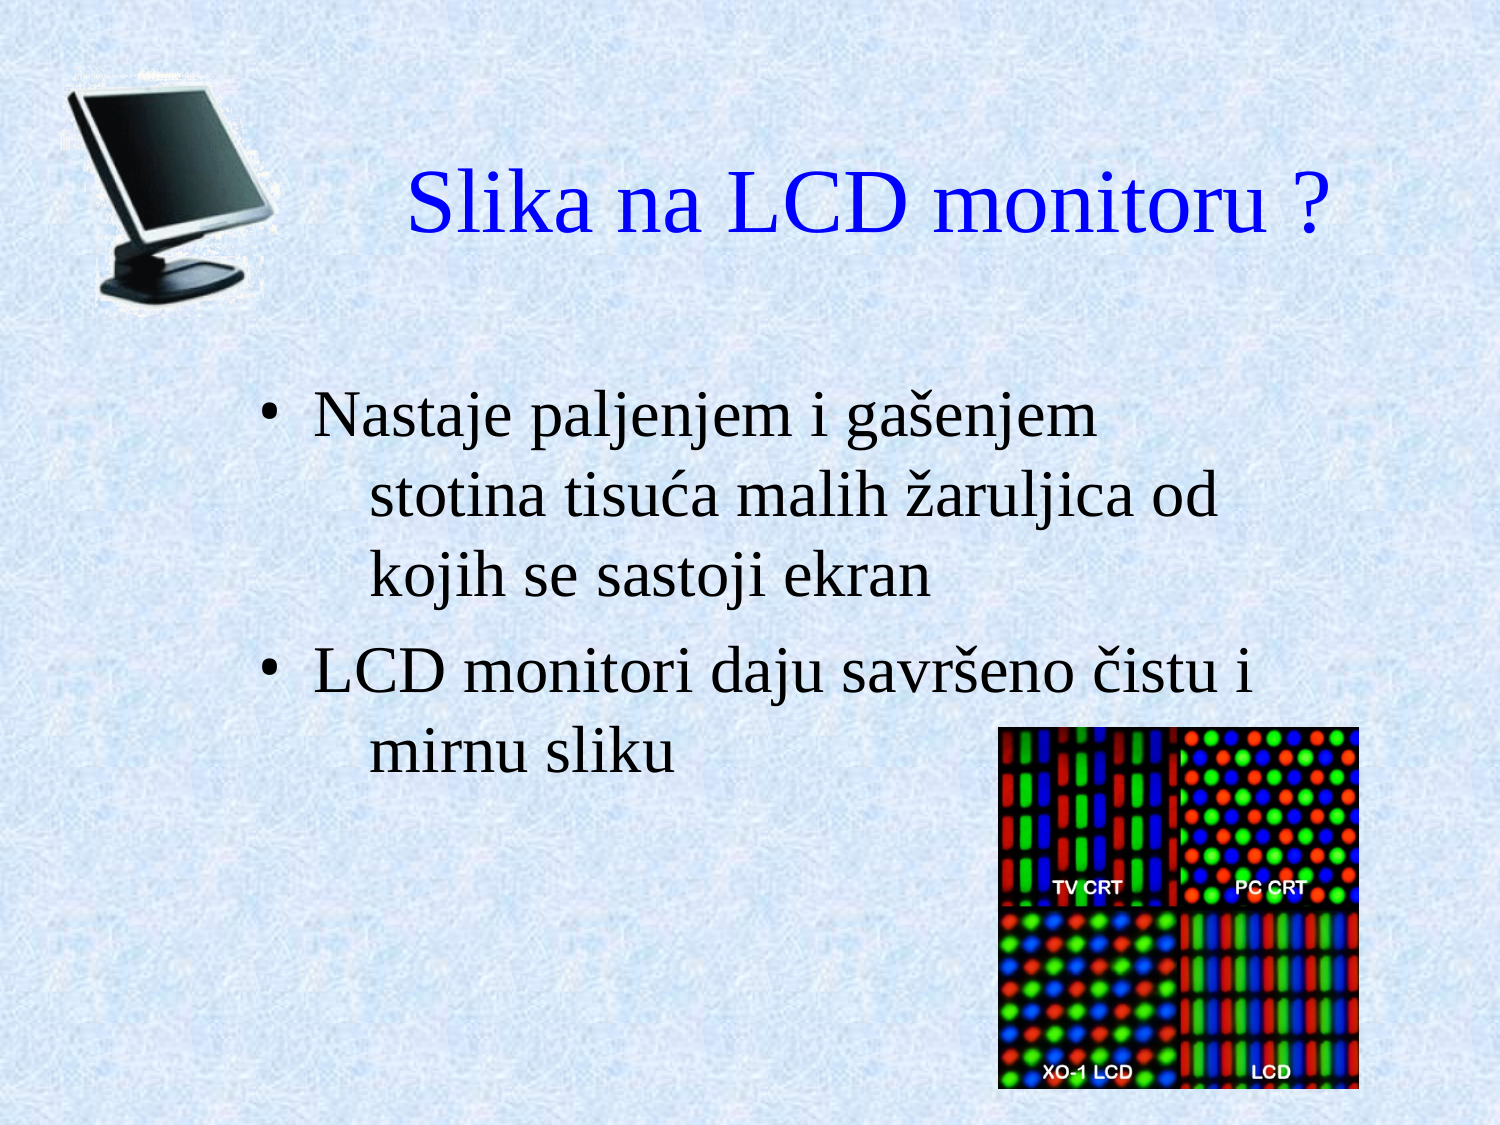

# Slika na LCD monitoru ?
Nastaje paljenjem i gašenjem stotina tisuća malih žaruljica od kojih se sastoji ekran
LCD monitori daju savršeno čistu i mirnu sliku